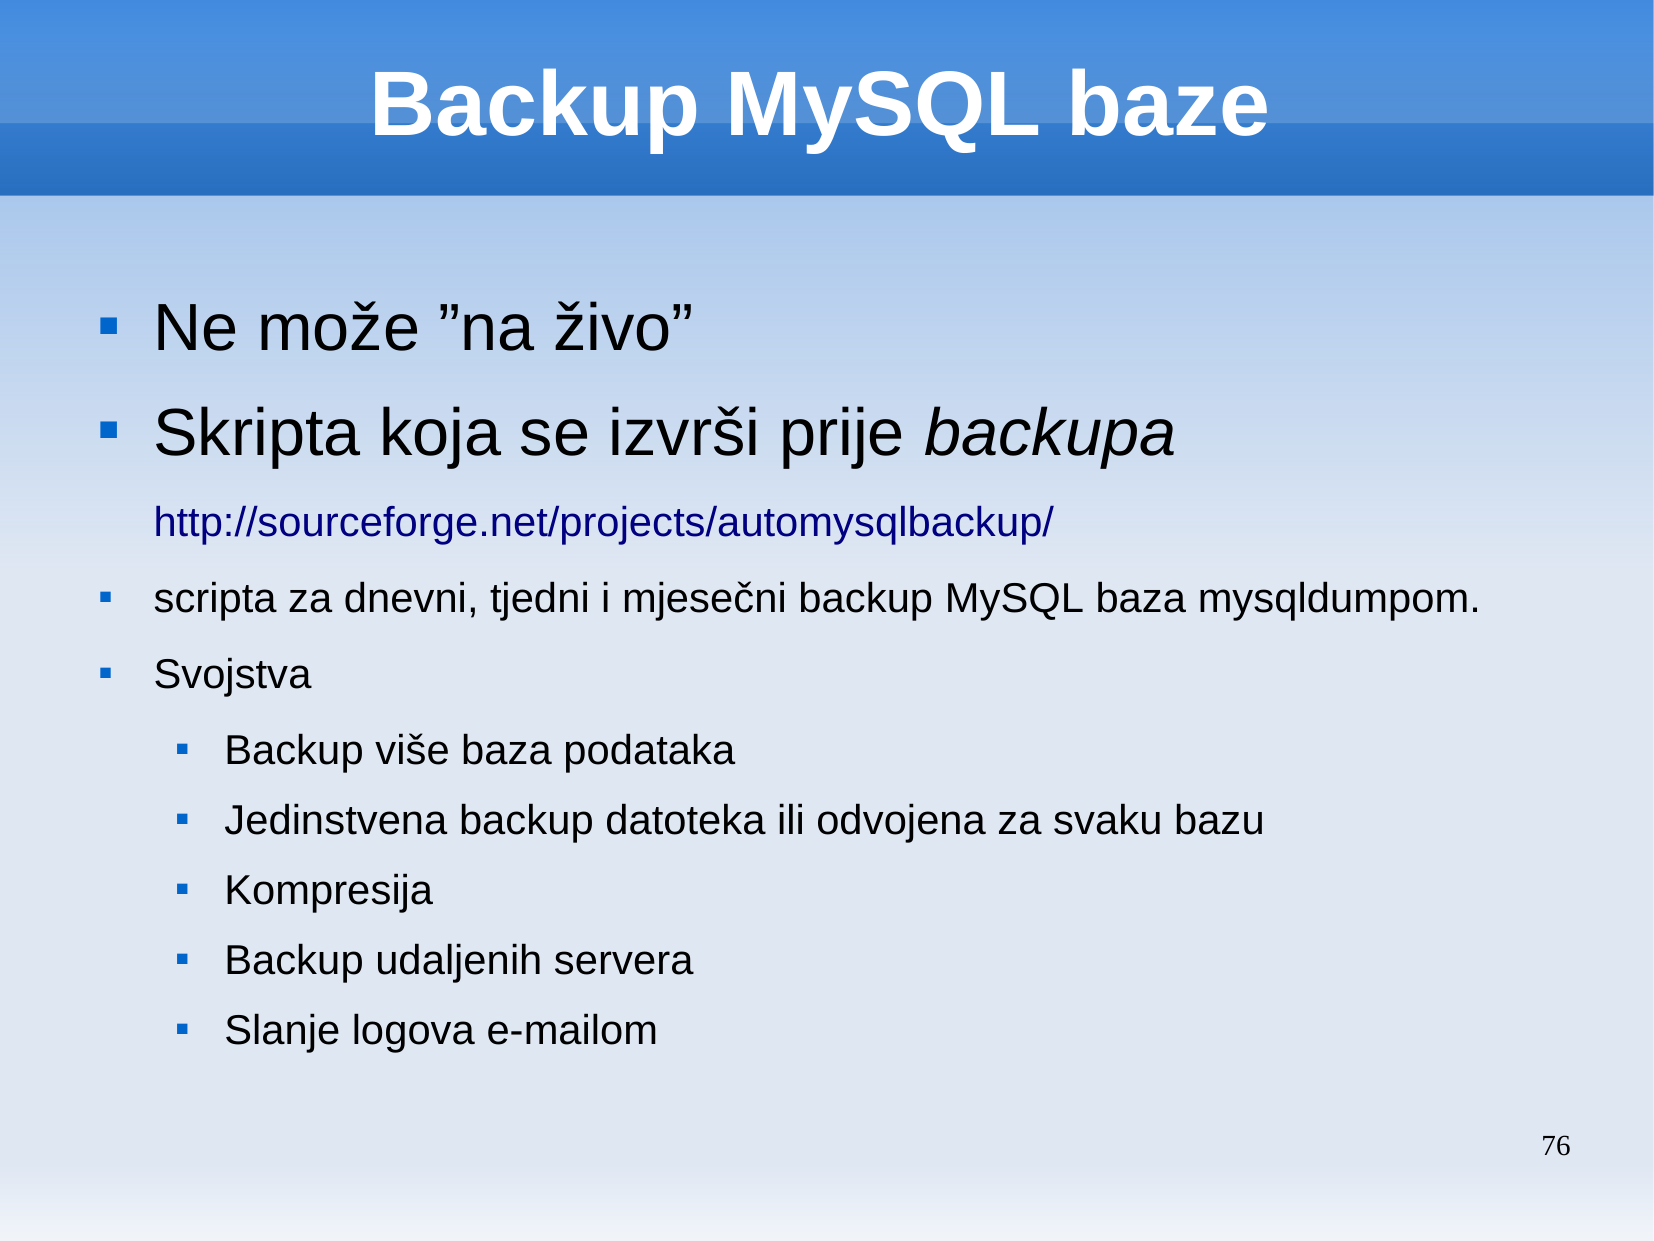

# Backup MySQL baze
Ne može ”na živo”
Skripta koja se izvrši prije backupa
http://sourceforge.net/projects/automysqlbackup/
scripta za dnevni, tjedni i mjesečni backup MySQL baza mysqldumpom.
Svojstva
Backup više baza podataka
Jedinstvena backup datoteka ili odvojena za svaku bazu
Kompresija
Backup udaljenih servera
Slanje logova e-mailom
76